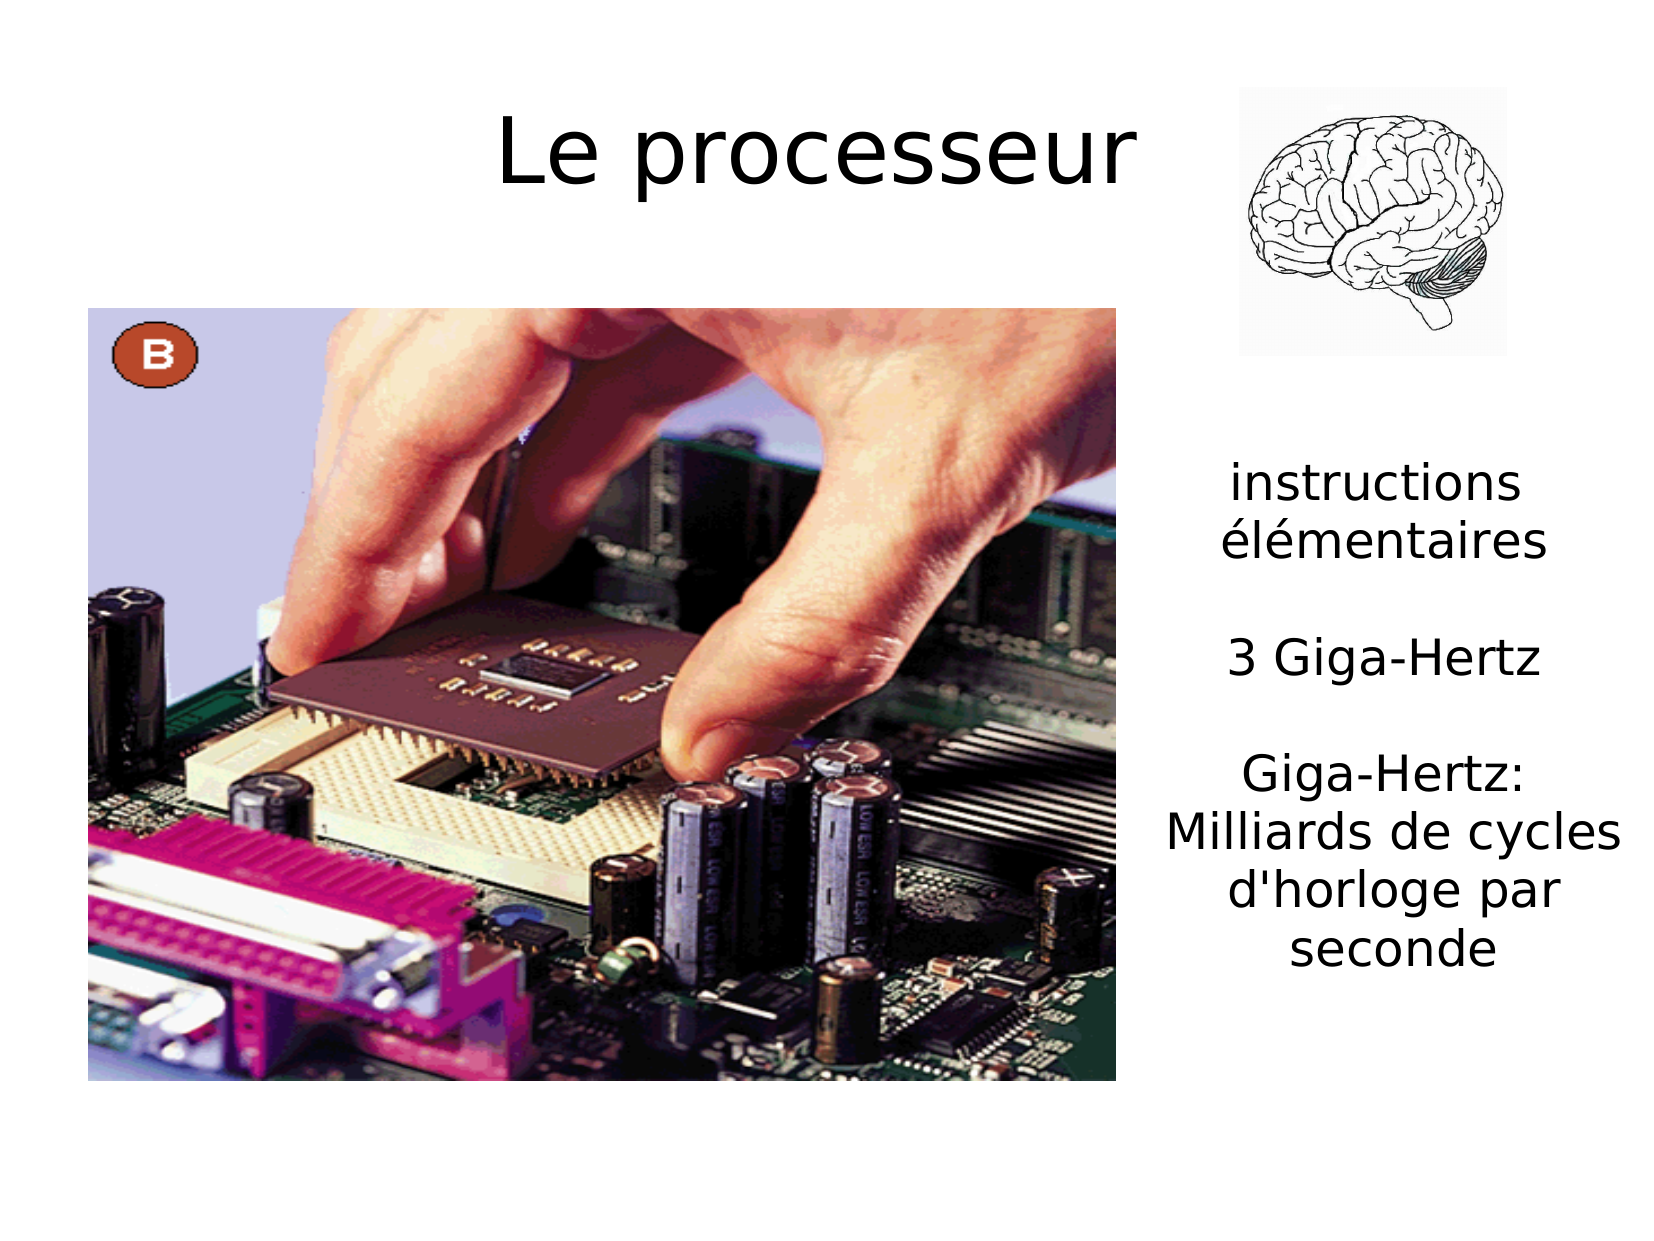

# Le processeur
instructions
élémentaires
3 Giga-Hertz
Giga-Hertz: Milliards de cycles d'horloge par seconde